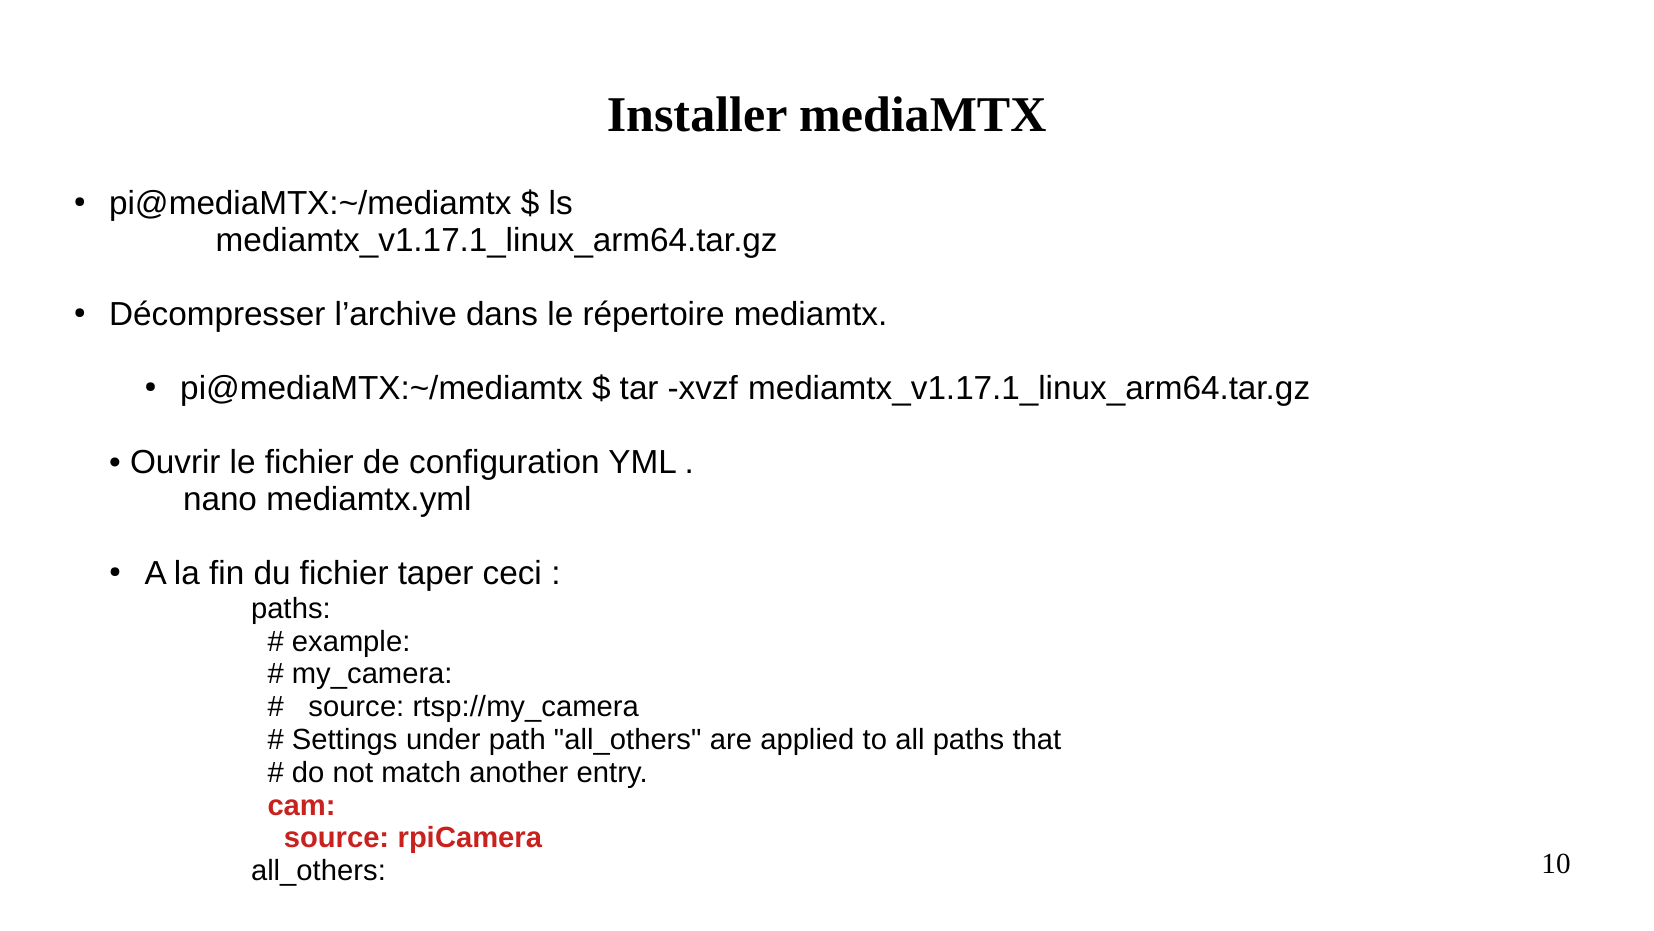

# Installer mediaMTX
pi@mediaMTX:~/mediamtx $ ls
mediamtx_v1.17.1_linux_arm64.tar.gz
Décompresser l’archive dans le répertoire mediamtx.
pi@mediaMTX:~/mediamtx $ tar -xvzf mediamtx_v1.17.1_linux_arm64.tar.gz
• Ouvrir le fichier de configuration YML .
	nano mediamtx.yml
A la fin du fichier taper ceci :
paths:
 # example:
 # my_camera:
 # source: rtsp://my_camera
 # Settings under path "all_others" are applied to all paths that
 # do not match another entry.
 cam:
 source: rpiCamera
all_others:
10